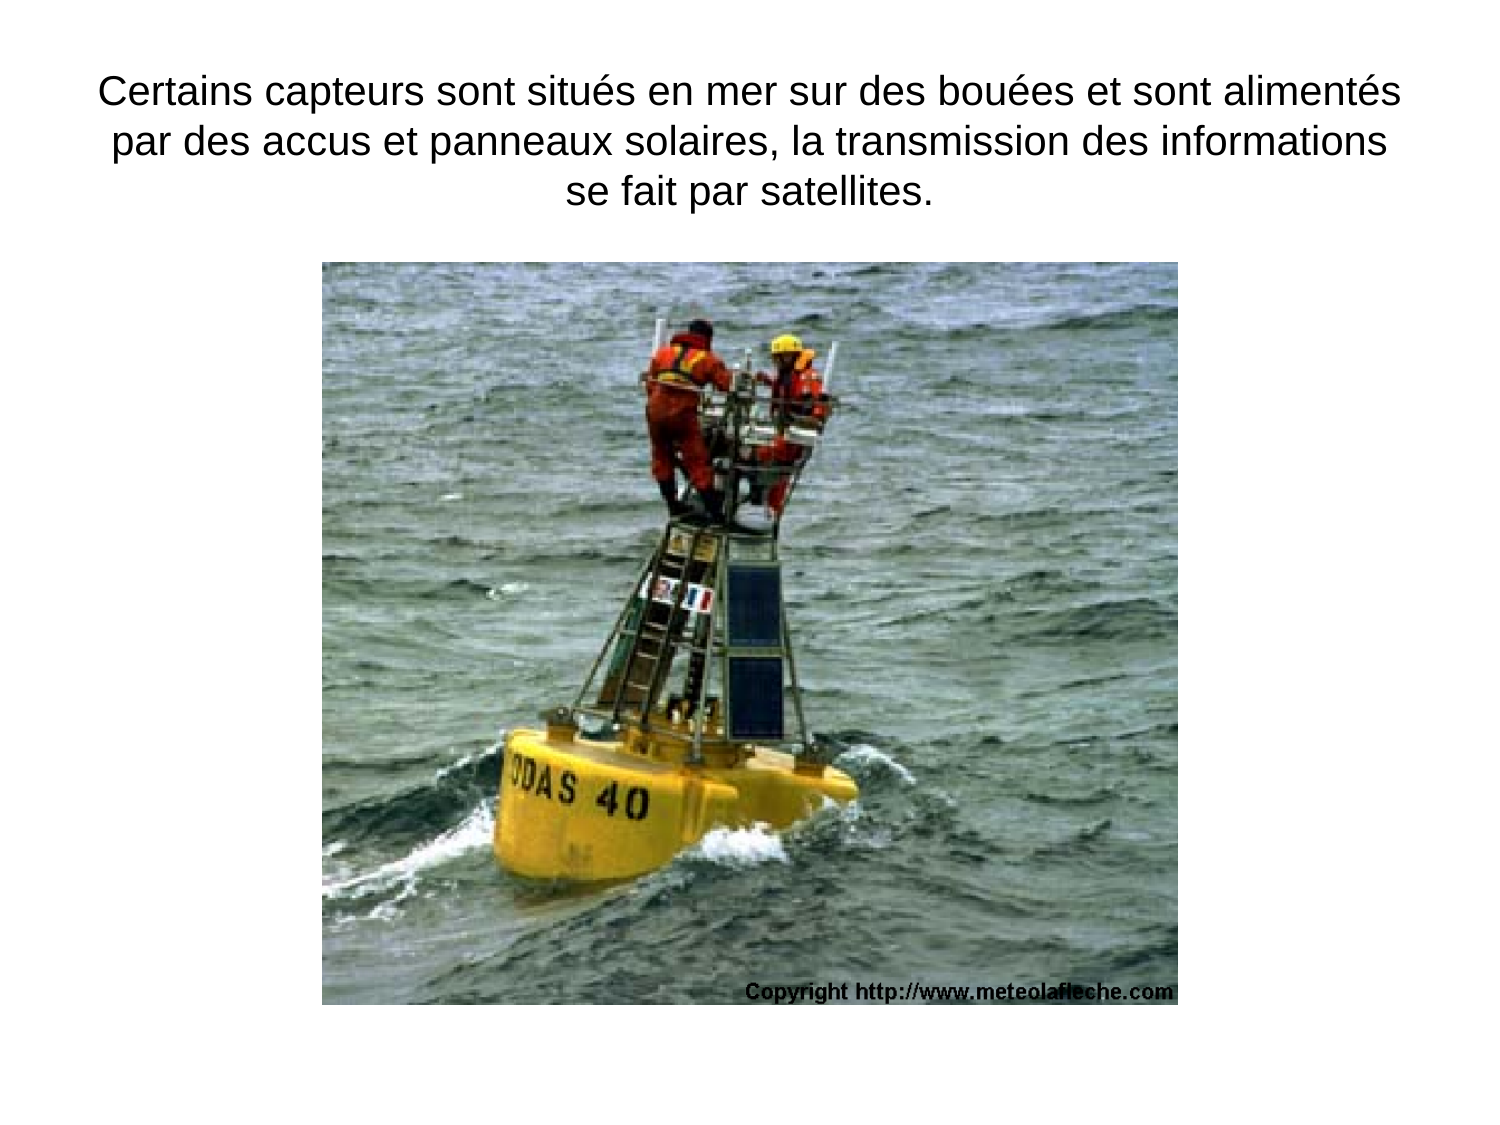

# Certains capteurs sont situés en mer sur des bouées et sont alimentés par des accus et panneaux solaires, la transmission des informations se fait par satellites.